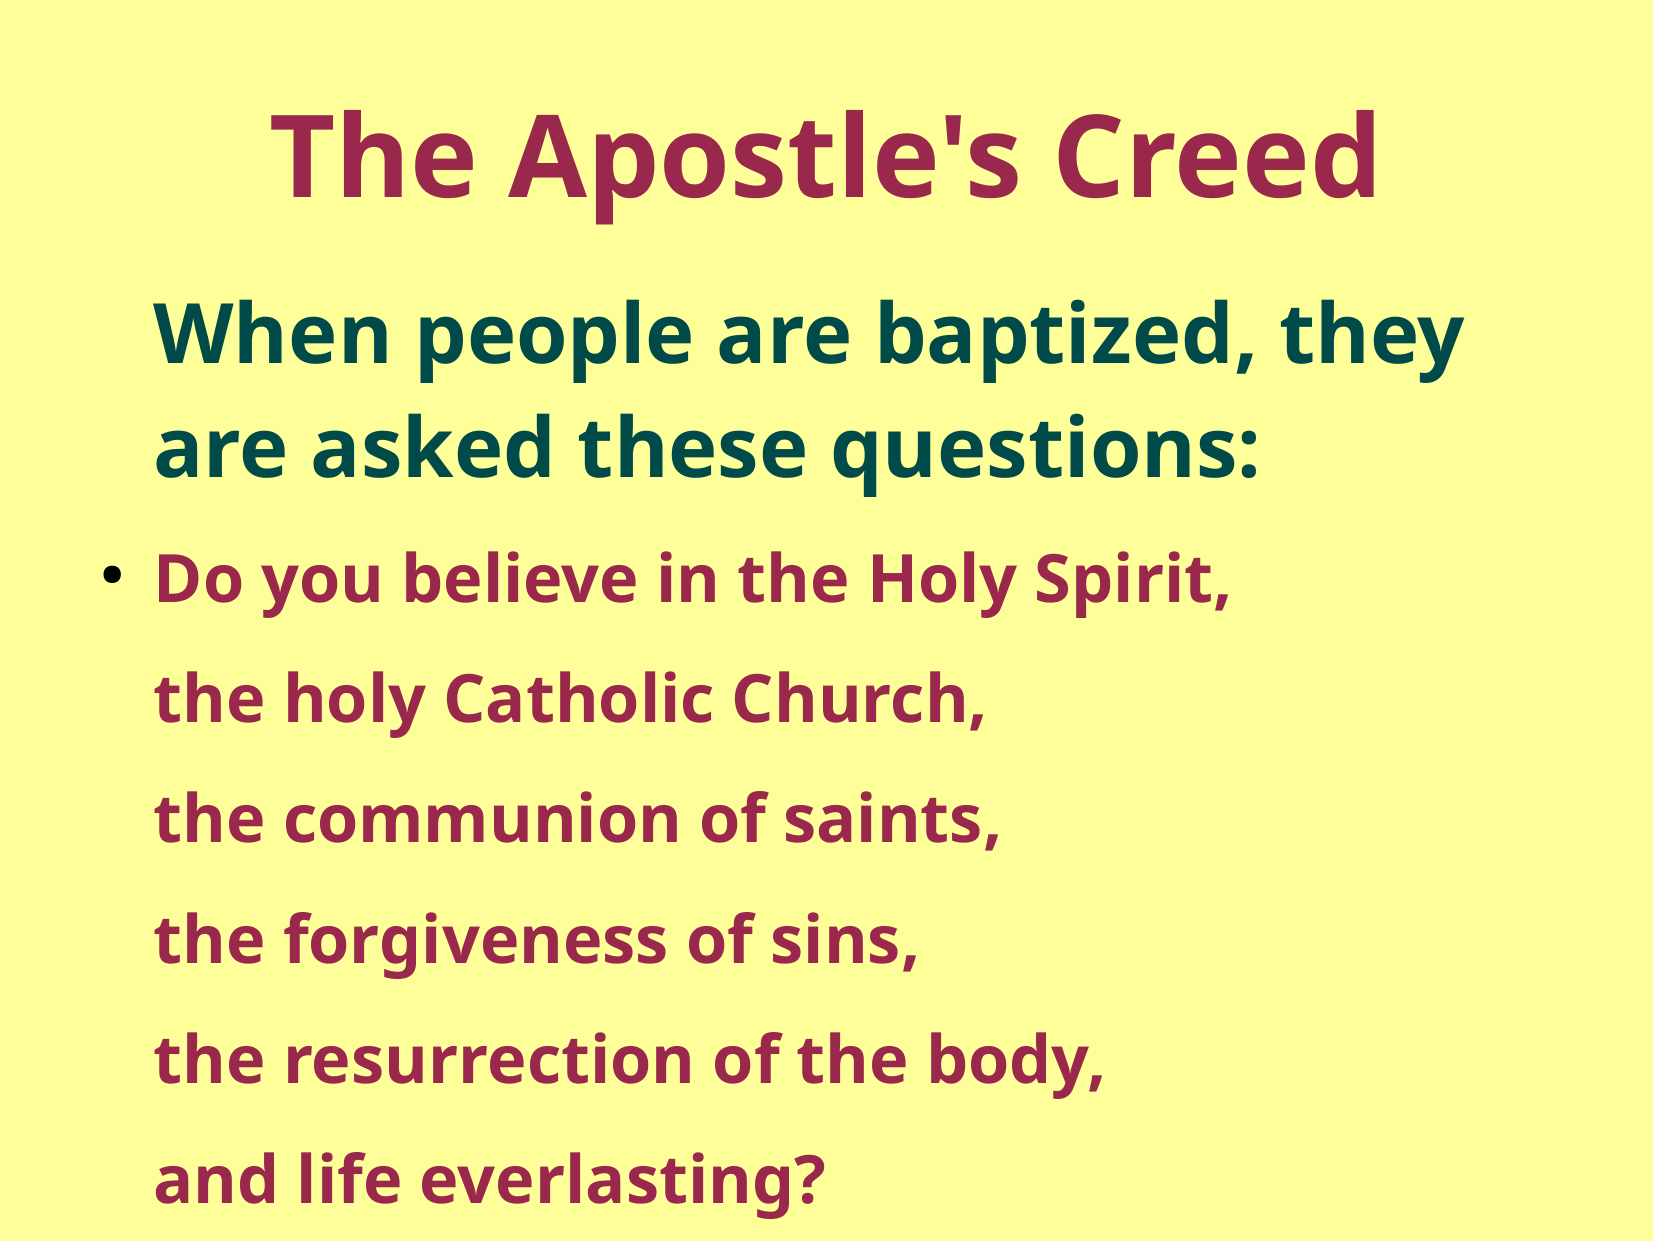

The Apostle's Creed
# When people are baptized, they are asked these questions:
Do you believe in the Holy Spirit,
the holy Catholic Church,
the communion of saints,
the forgiveness of sins,
the resurrection of the body,
and life everlasting?